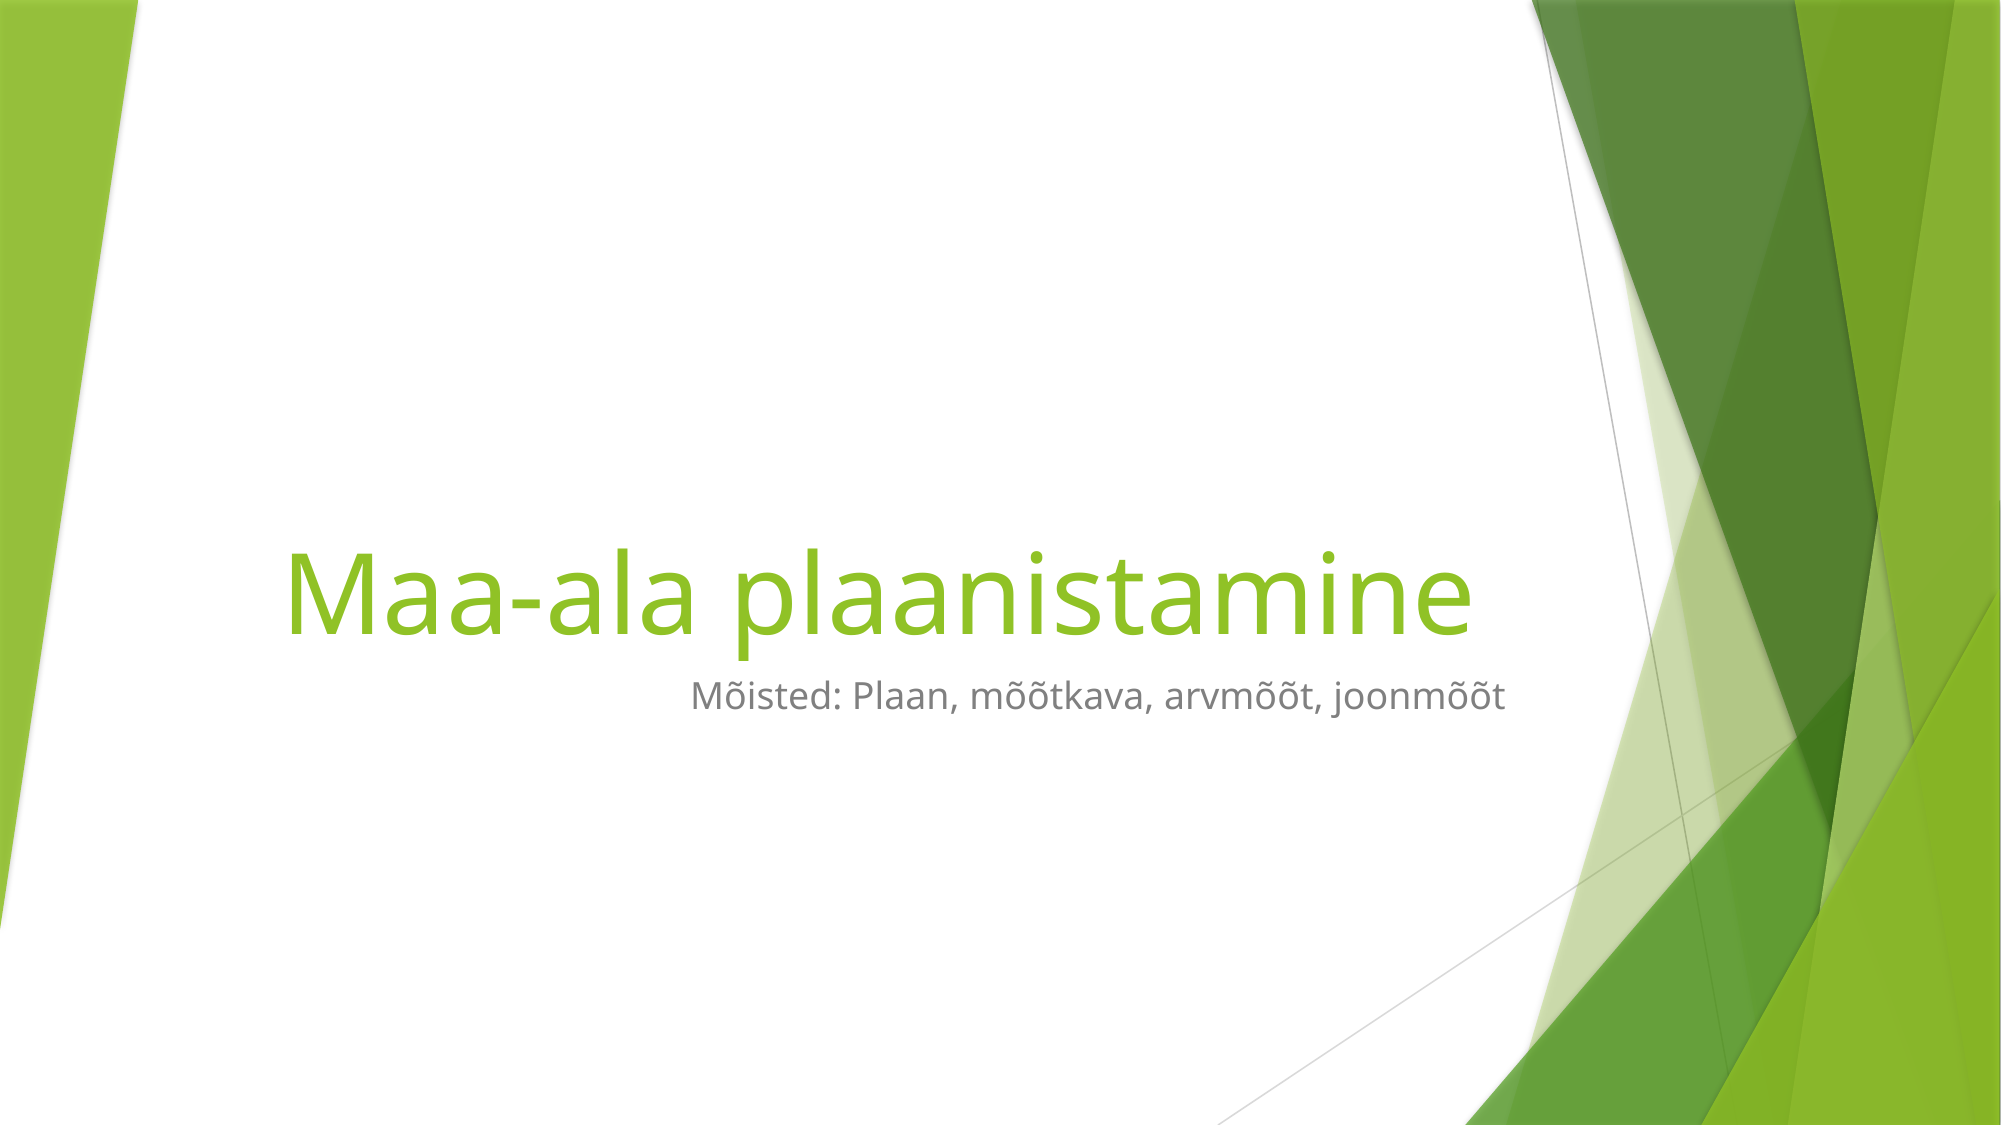

# Maa-ala plaanistamine
Mõisted: Plaan, mõõtkava, arvmõõt, joonmõõt